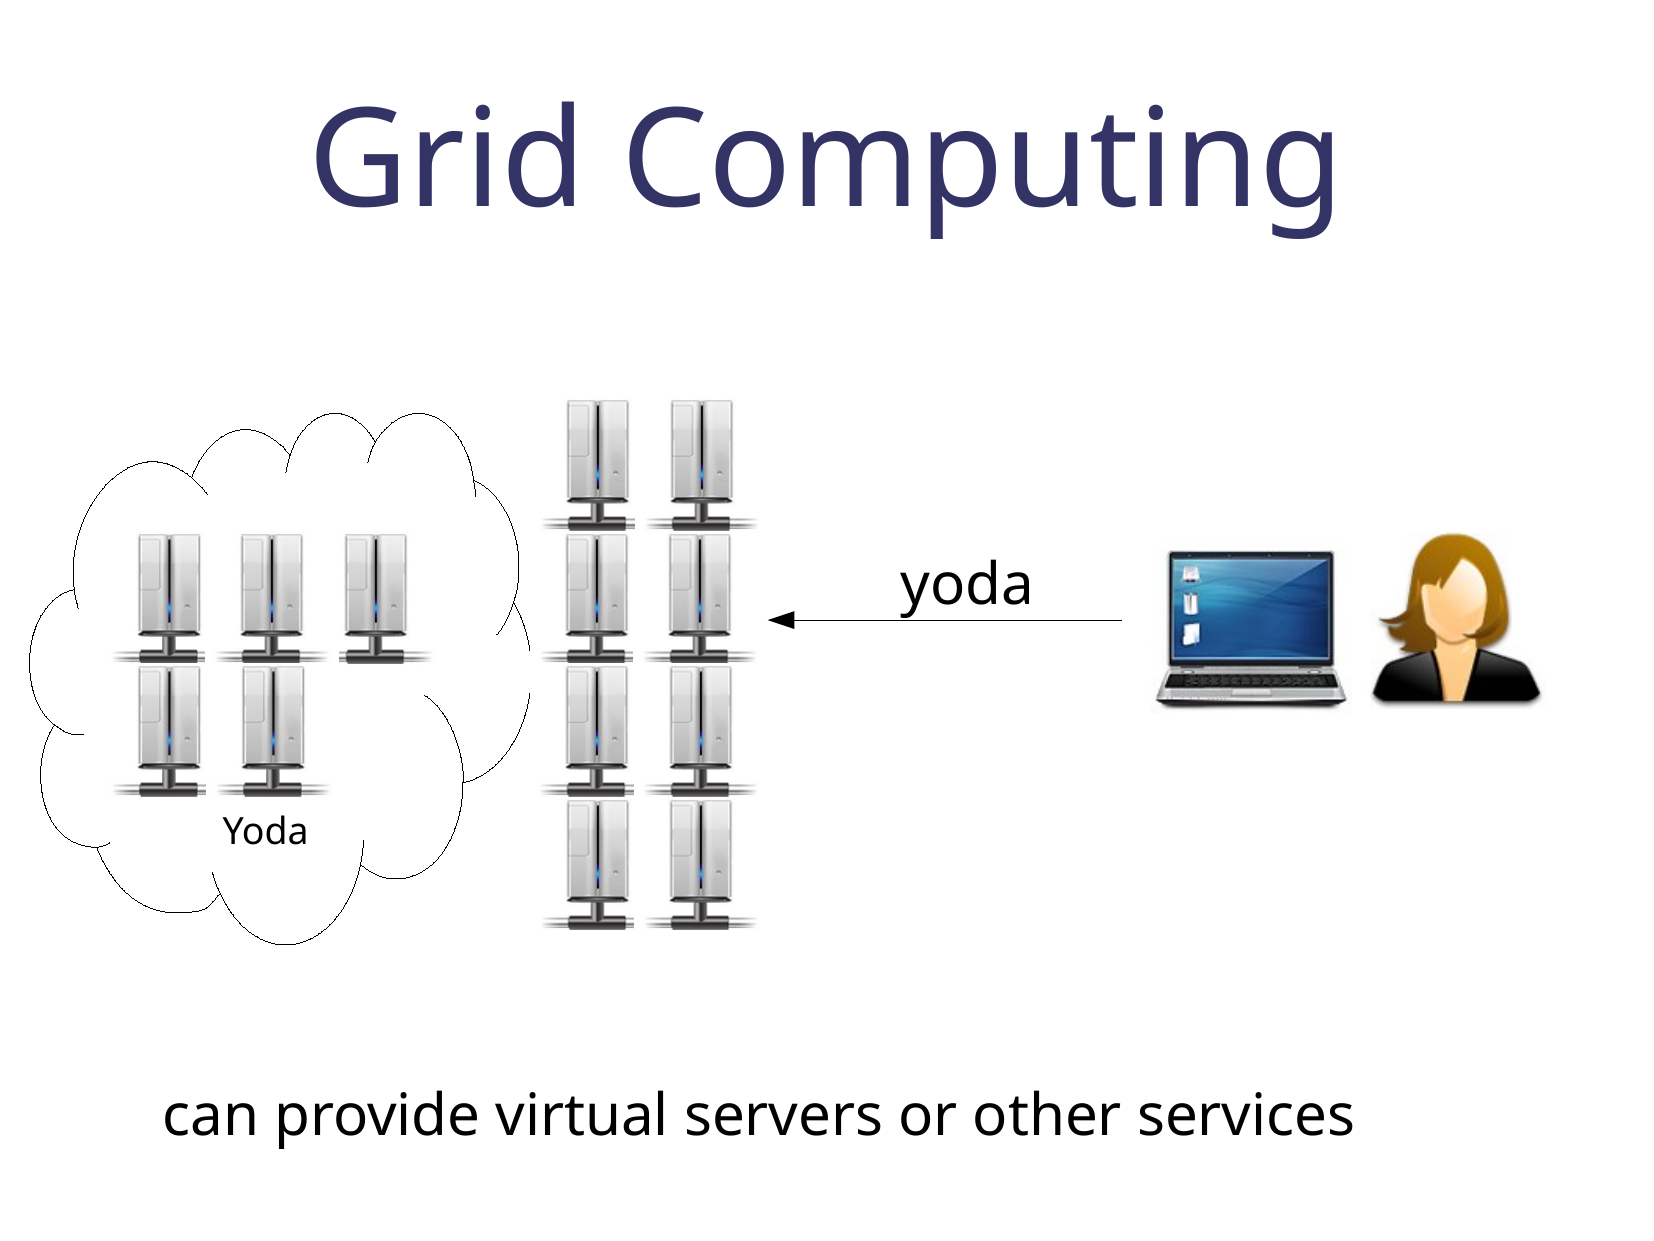

# Grid Computing
yoda
Yoda
can provide virtual servers or other services